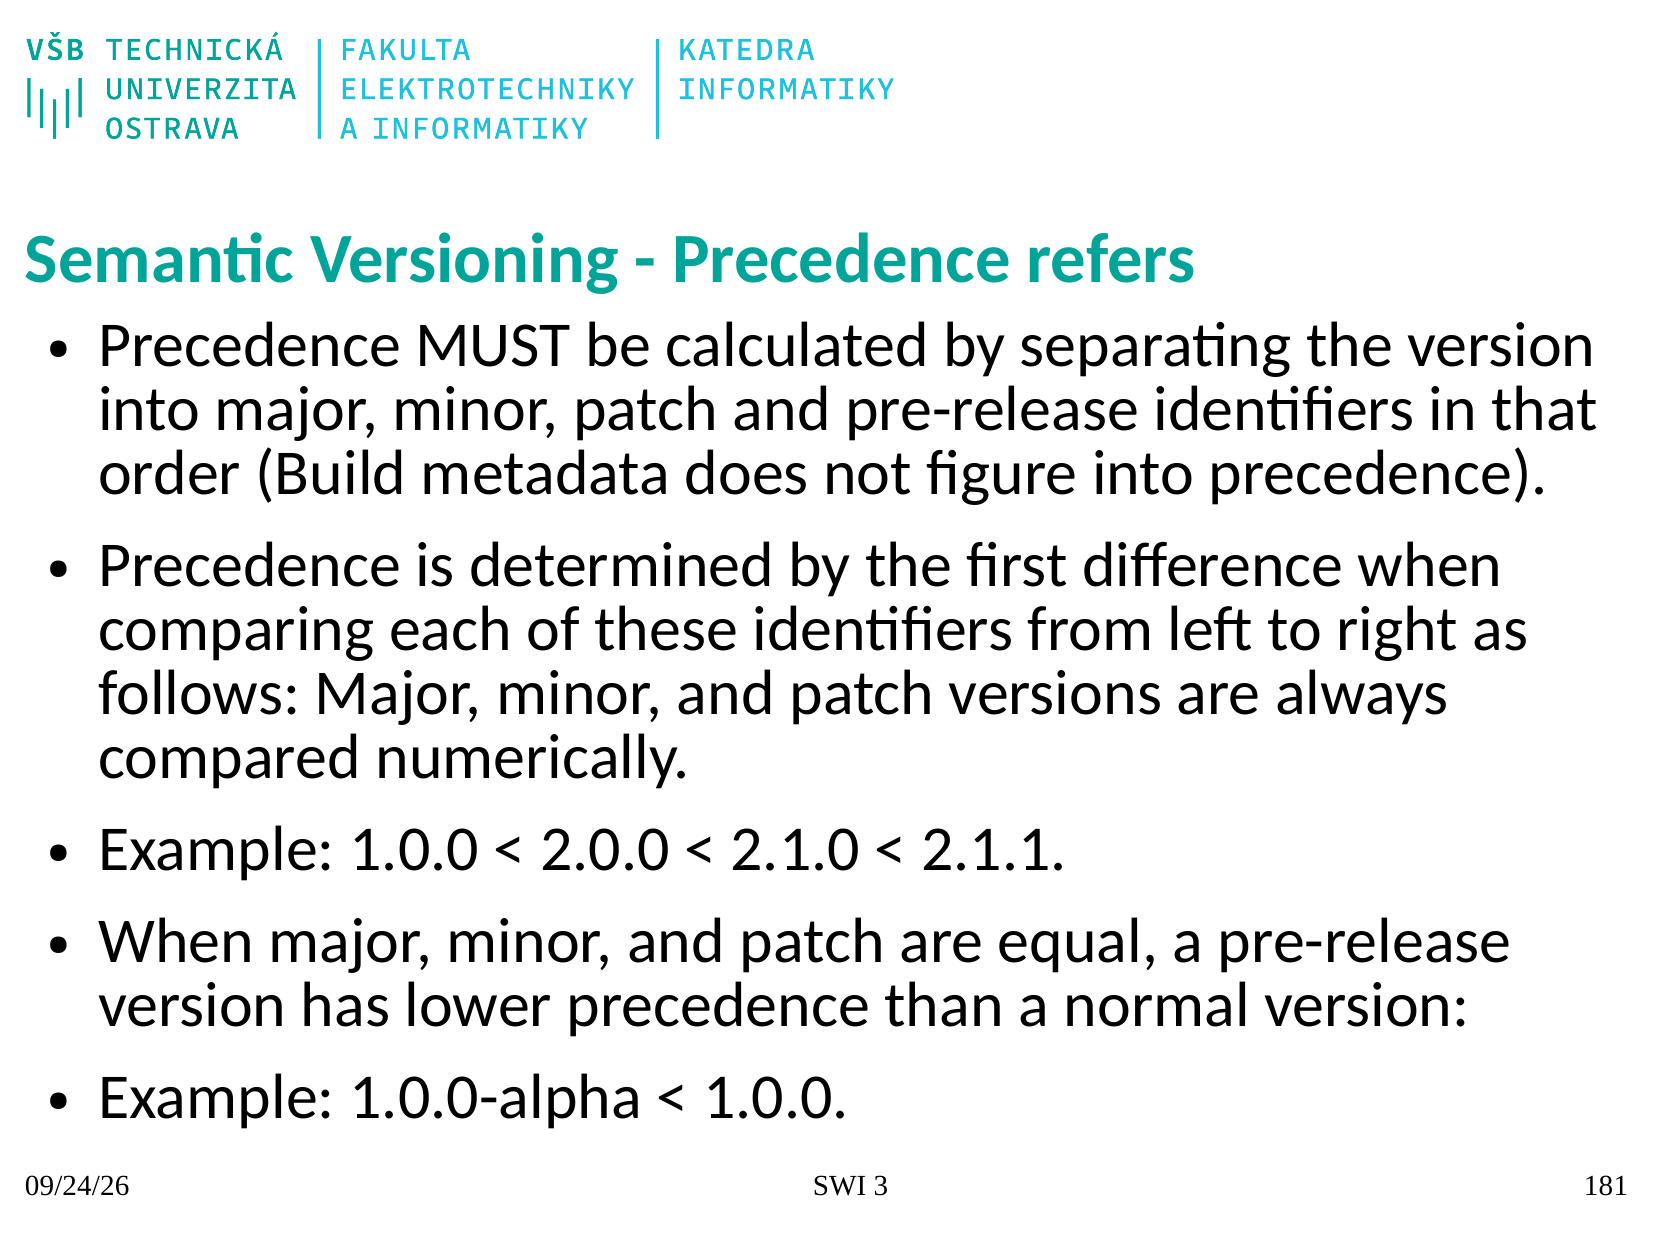

# Semantic Versioning - Precedence refers
Precedence MUST be calculated by separating the version into major, minor, patch and pre-release identifiers in that order (Build metadata does not figure into precedence).
Precedence is determined by the first difference when comparing each of these identifiers from left to right as follows: Major, minor, and patch versions are always compared numerically.
Example: 1.0.0 < 2.0.0 < 2.1.0 < 2.1.1.
When major, minor, and patch are equal, a pre-release version has lower precedence than a normal version:
Example: 1.0.0-alpha < 1.0.0.
SWI 3
181